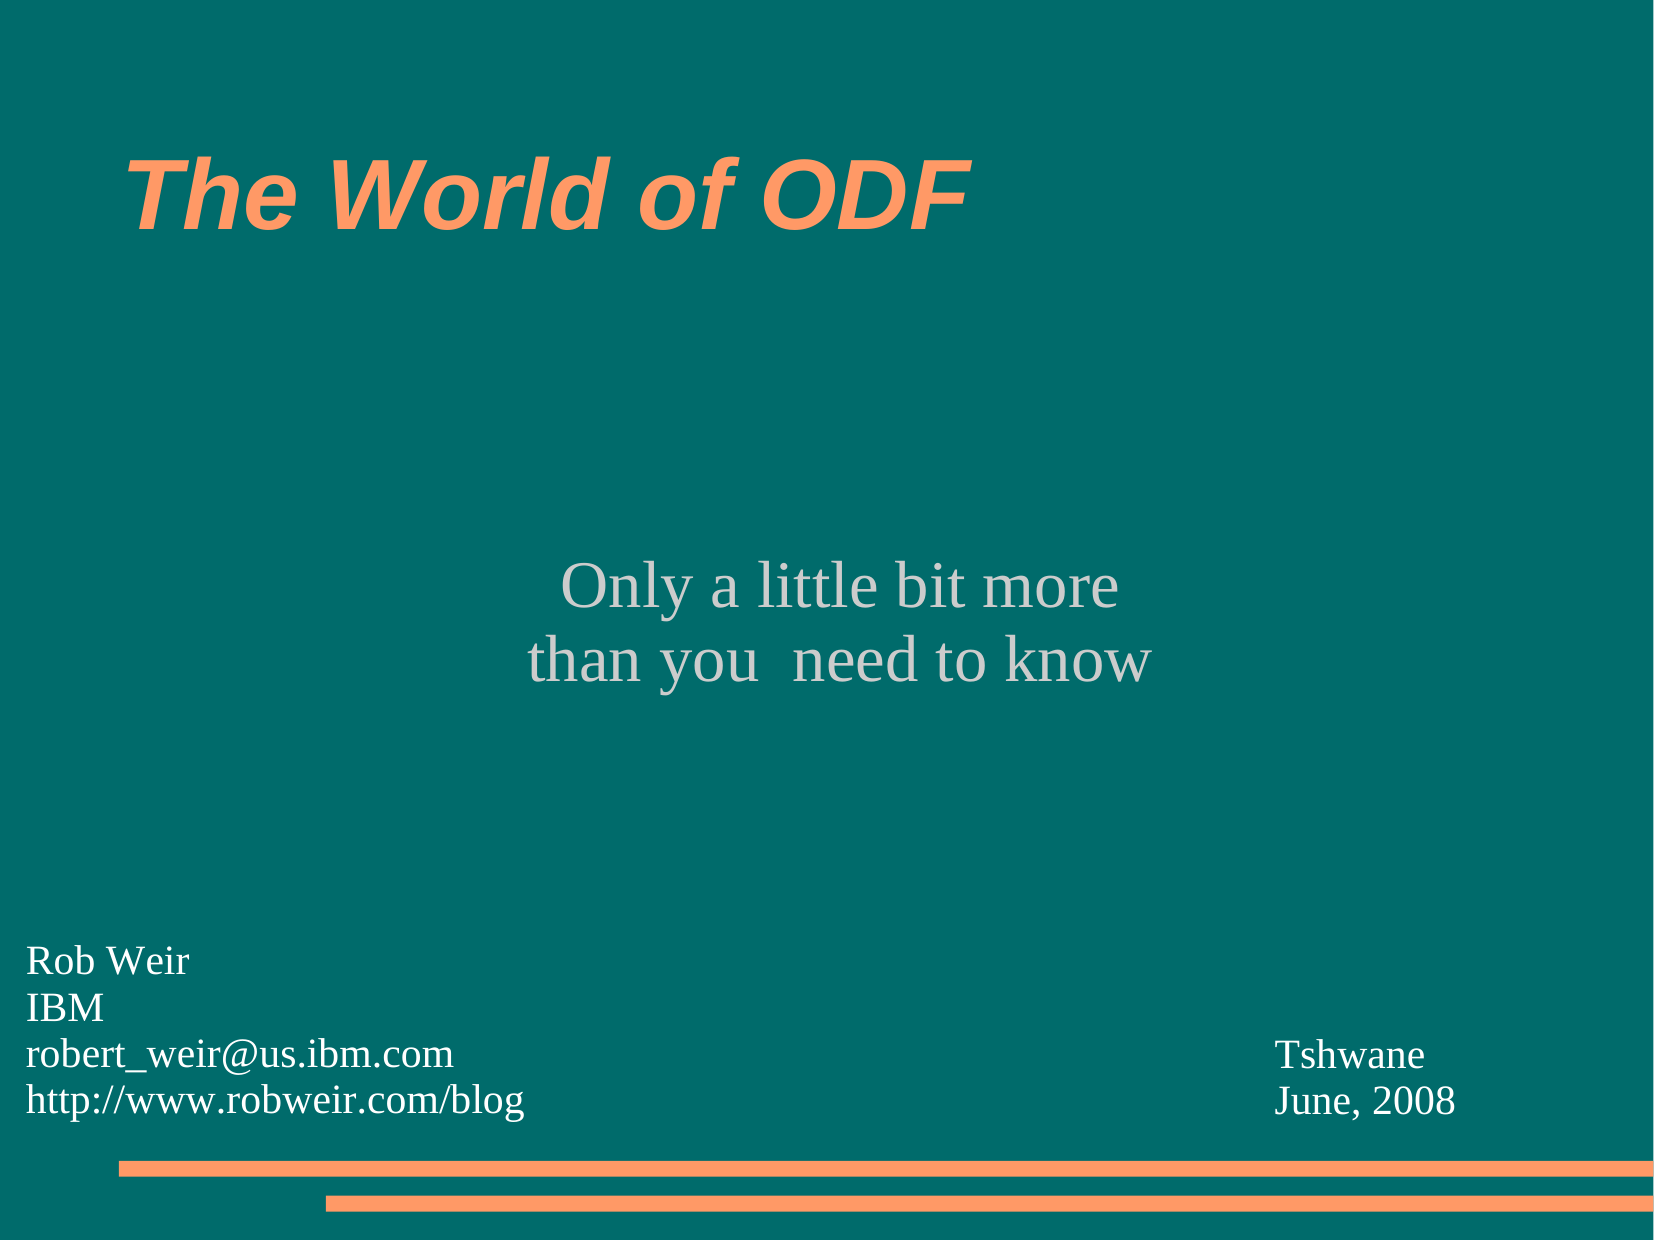

# The World of ODF
Only a little bit more
than you need to know
Rob Weir
IBM
robert_weir@us.ibm.com
http://www.robweir.com/blog
Tshwane
June, 2008